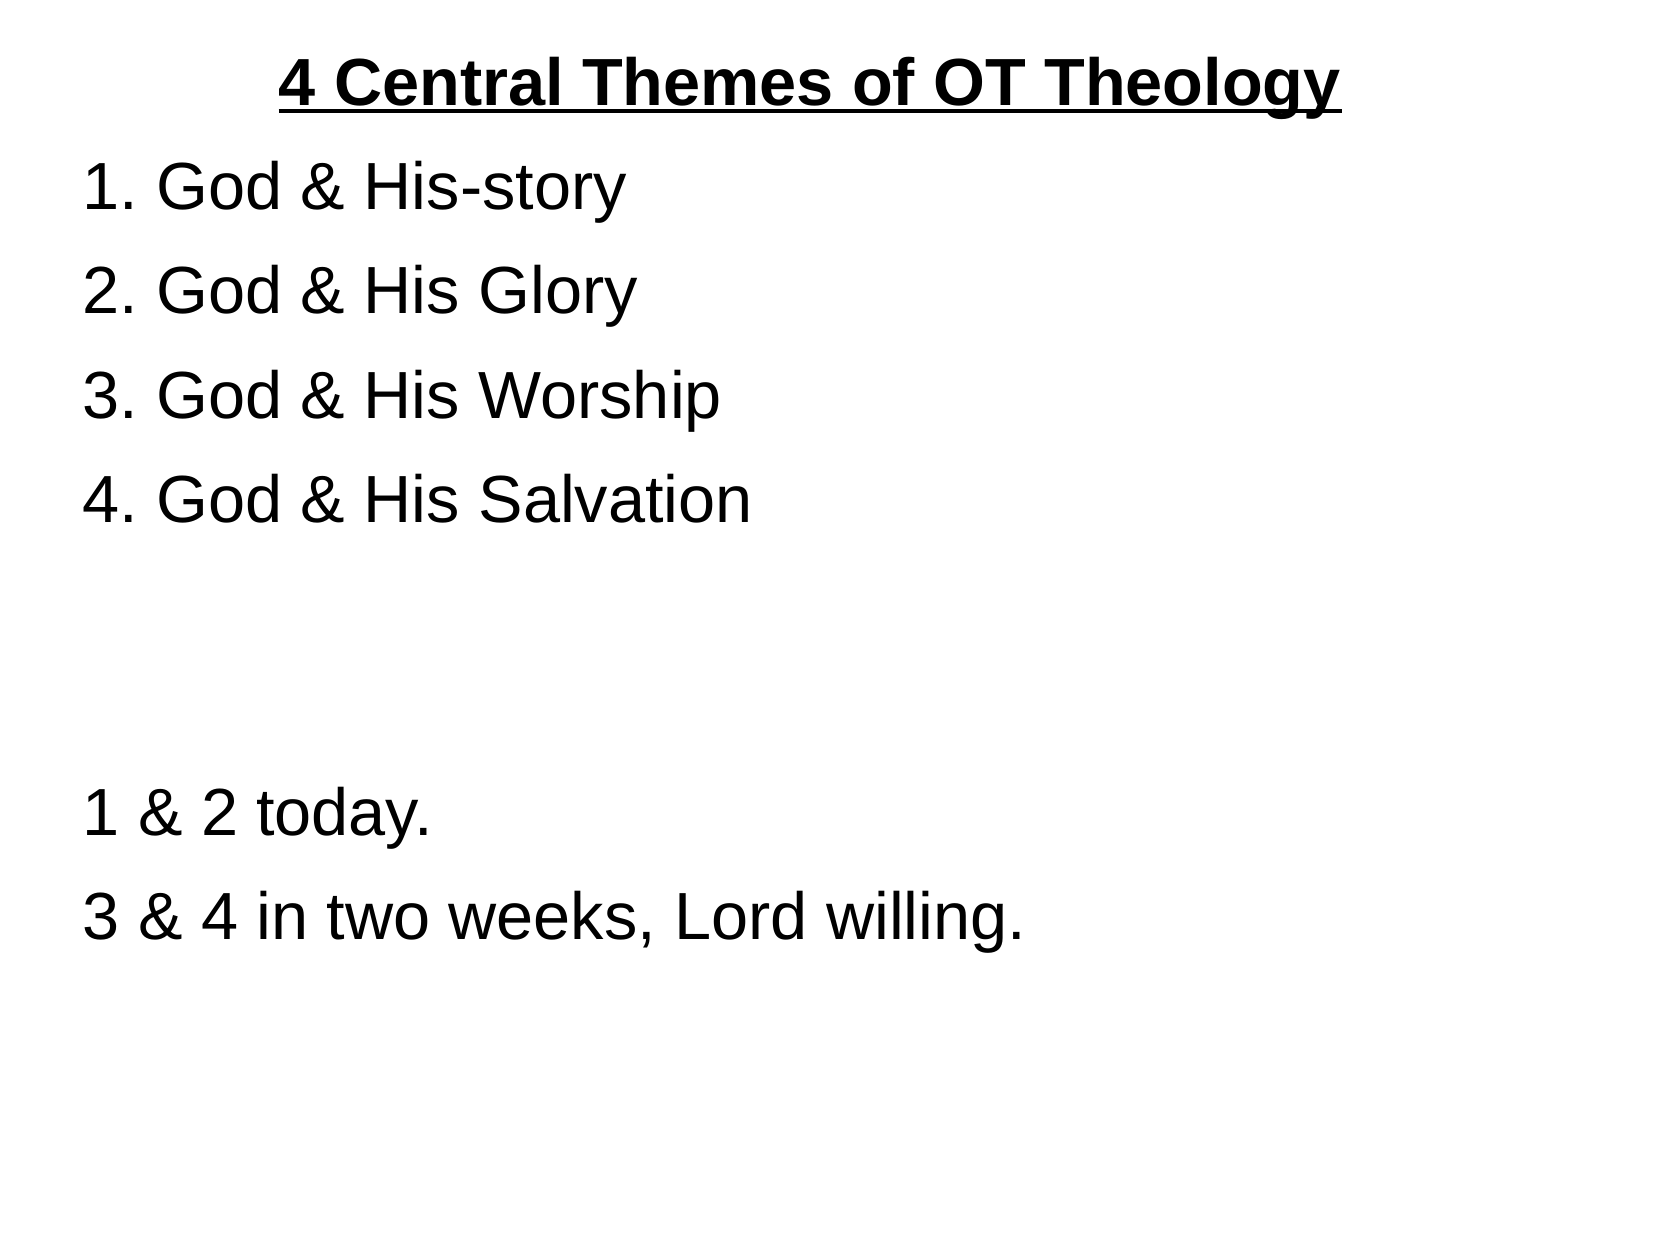

# 4 Central Themes of OT Theology
1. God & His-story
2. God & His Glory
3. God & His Worship
4. God & His Salvation
1 & 2 today.
3 & 4 in two weeks, Lord willing.